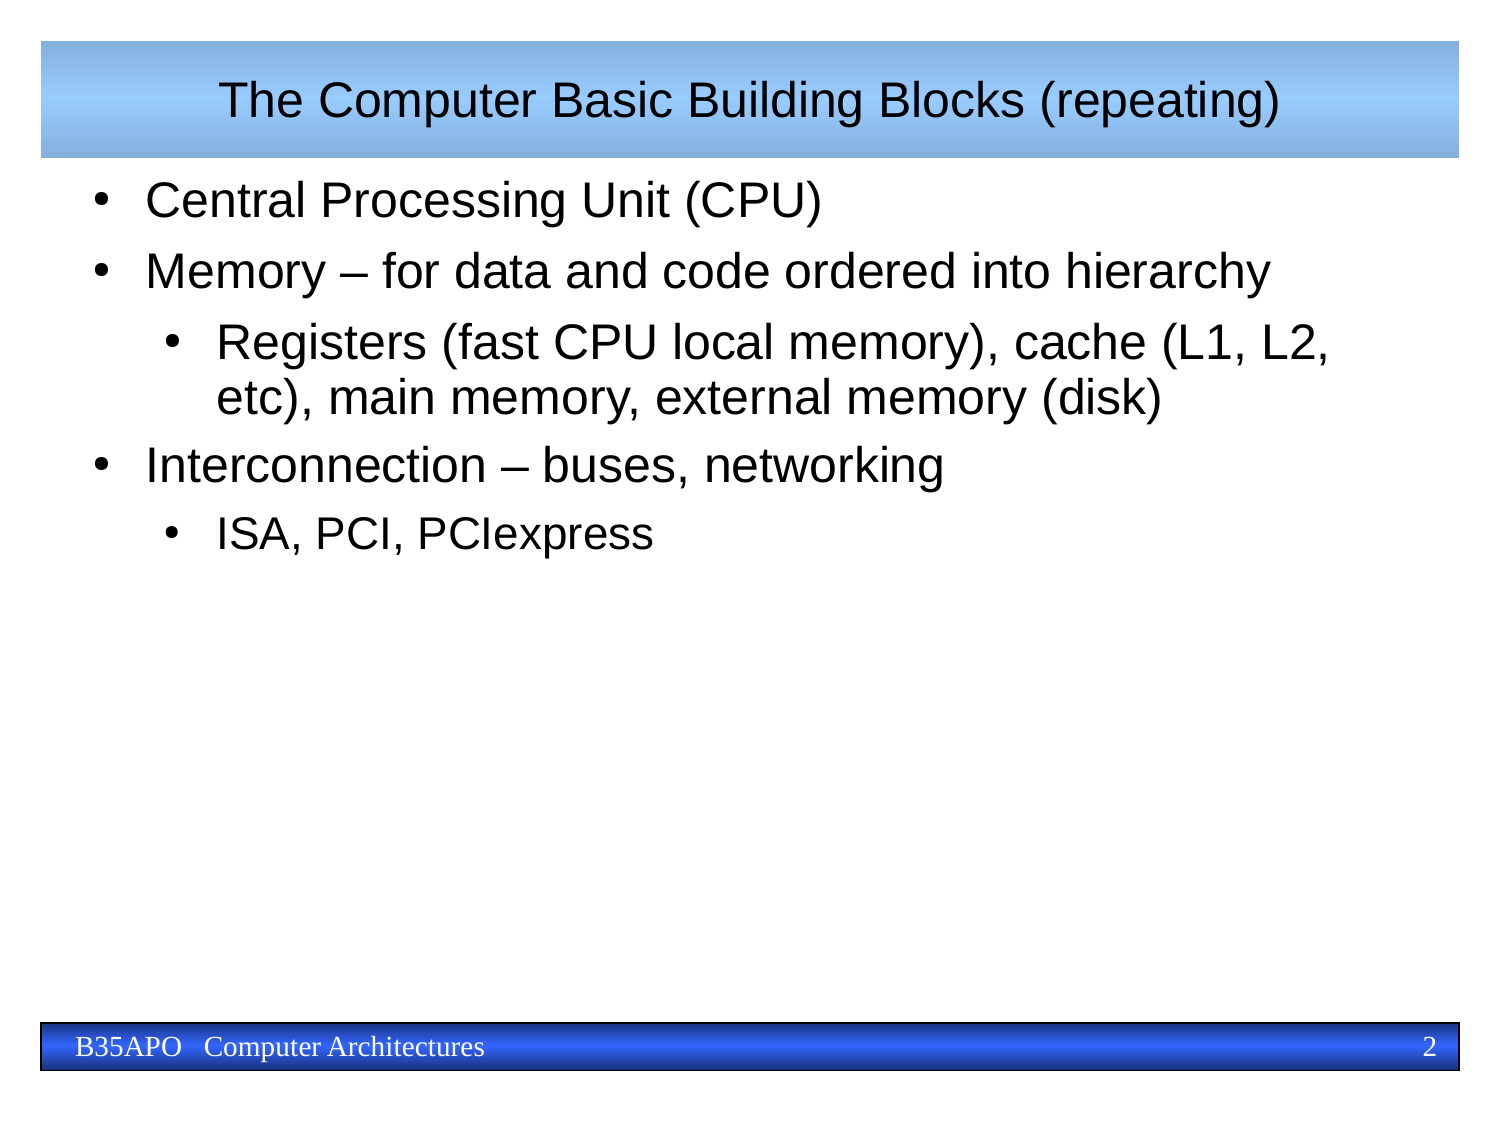

# The Computer Basic Building Blocks (repeating)
Central Processing Unit (CPU)
Memory – for data and code ordered into hierarchy
Registers (fast CPU local memory), cache (L1, L2, etc), main memory, external memory (disk)
Interconnection – buses, networking
ISA, PCI, PCIexpress
B35APO Computer Architectures
2